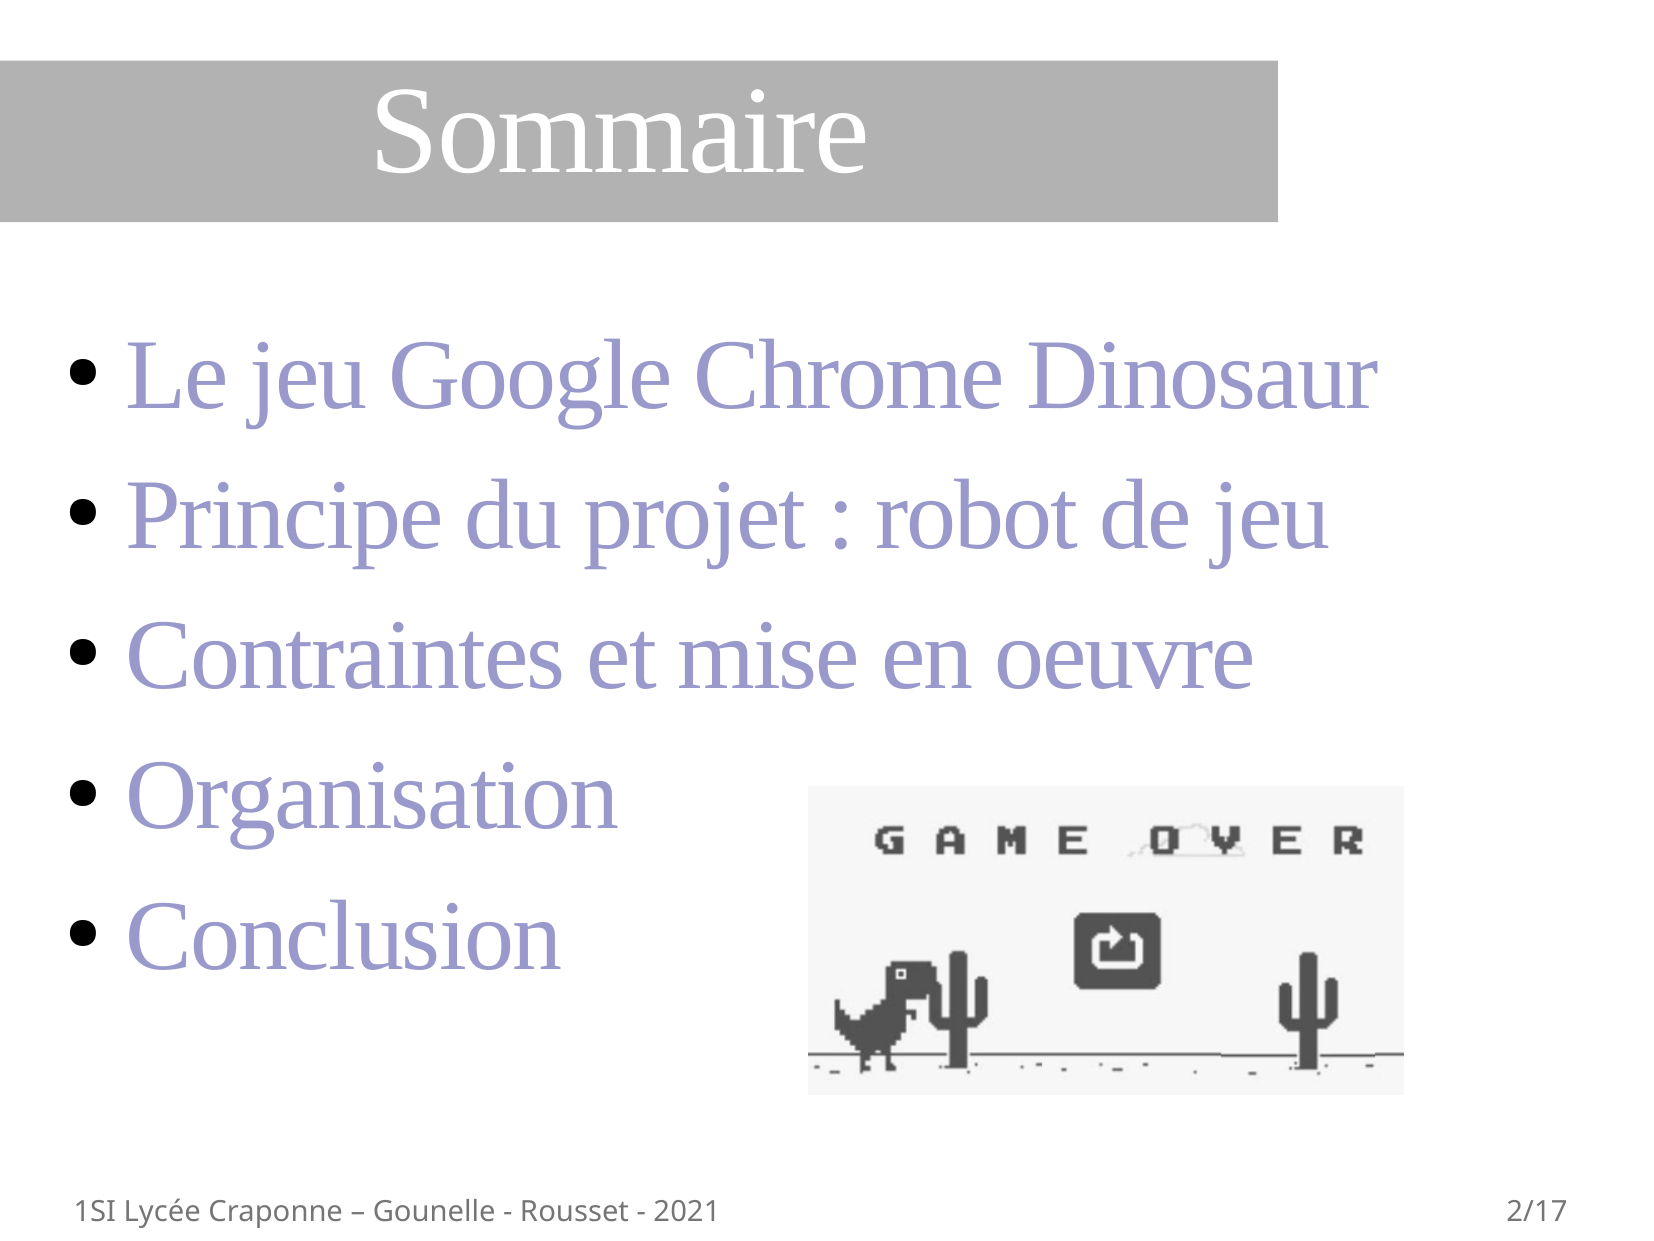

Sommaire
 Le jeu Google Chrome Dinosaur
 Principe du projet : robot de jeu
 Contraintes et mise en oeuvre
 Organisation
 Conclusion
2